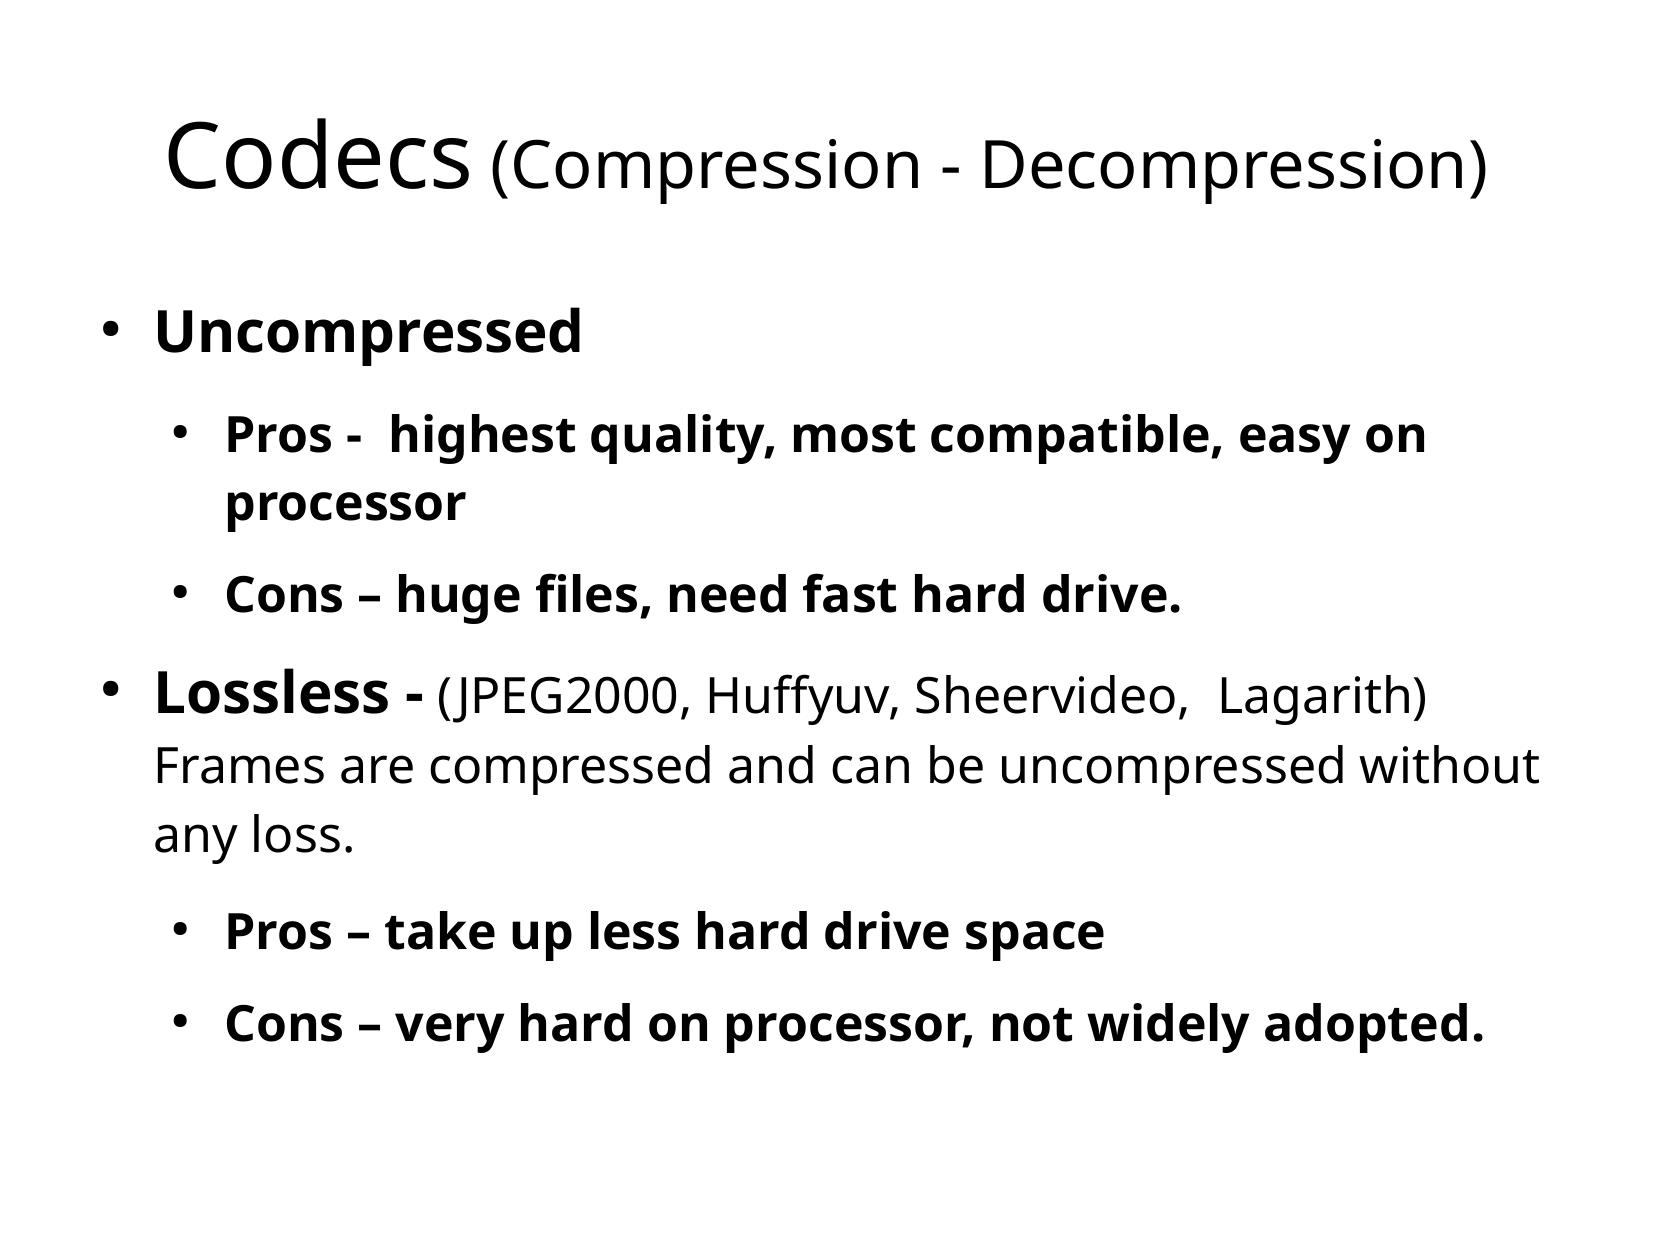

# Codecs (Compression - Decompression)
Uncompressed
Pros - highest quality, most compatible, easy on processor
Cons – huge files, need fast hard drive.
Lossless - (JPEG2000, Huffyuv, Sheervideo, Lagarith) Frames are compressed and can be uncompressed without any loss.
Pros – take up less hard drive space
Cons – very hard on processor, not widely adopted.